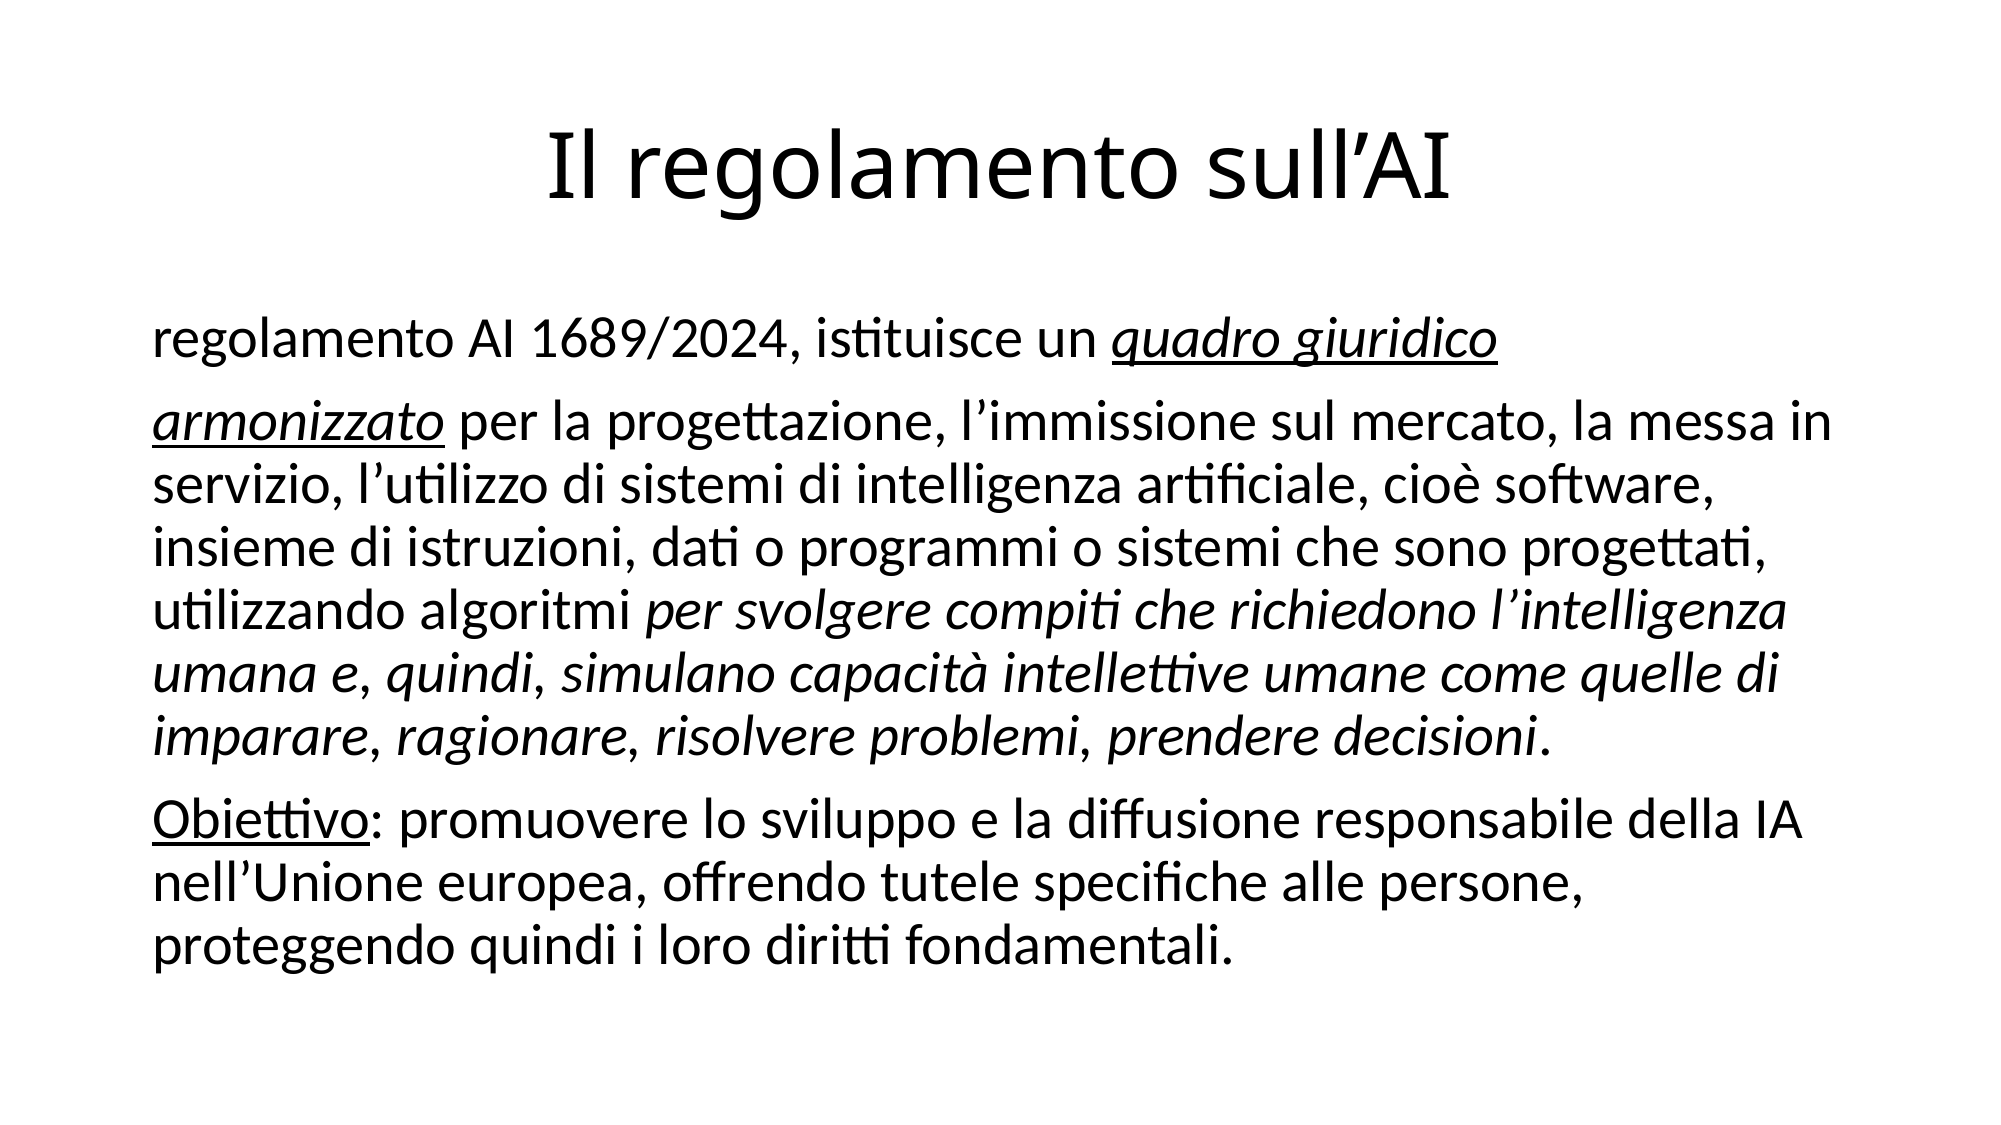

# Il regolamento sull’AI
regolamento AI 1689/2024, istituisce un quadro giuridico
armonizzato per la progettazione, l’immissione sul mercato, la messa in servizio, l’utilizzo di sistemi di intelligenza artificiale, cioè software, insieme di istruzioni, dati o programmi o sistemi che sono progettati, utilizzando algoritmi per svolgere compiti che richiedono l’intelligenza umana e, quindi, simulano capacità intellettive umane come quelle di imparare, ragionare, risolvere problemi, prendere decisioni.
Obiettivo: promuovere lo sviluppo e la diffusione responsabile della IA nell’Unione europea, offrendo tutele specifiche alle persone, proteggendo quindi i loro diritti fondamentali.